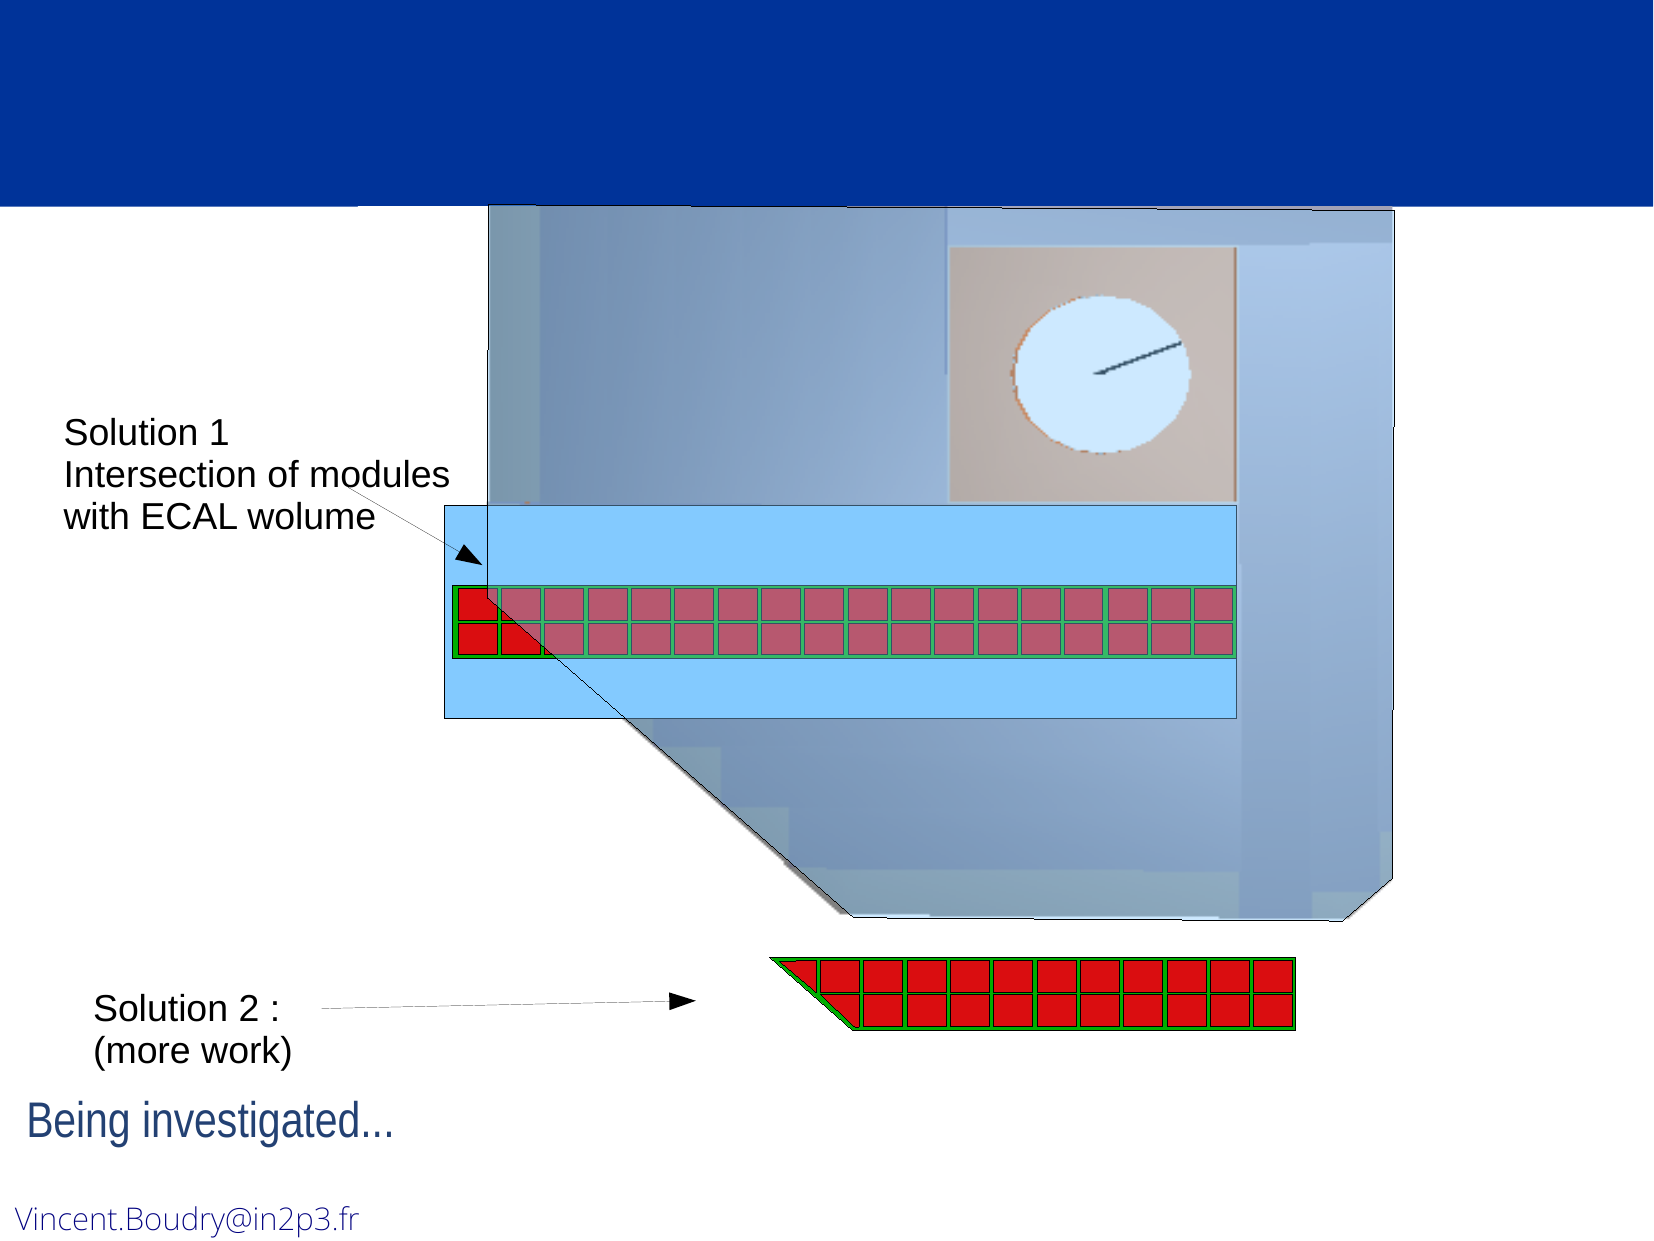

#
Solution 1
Intersection of modules
with ECAL wolume
Solution 2 :
(more work)
Being investigated...